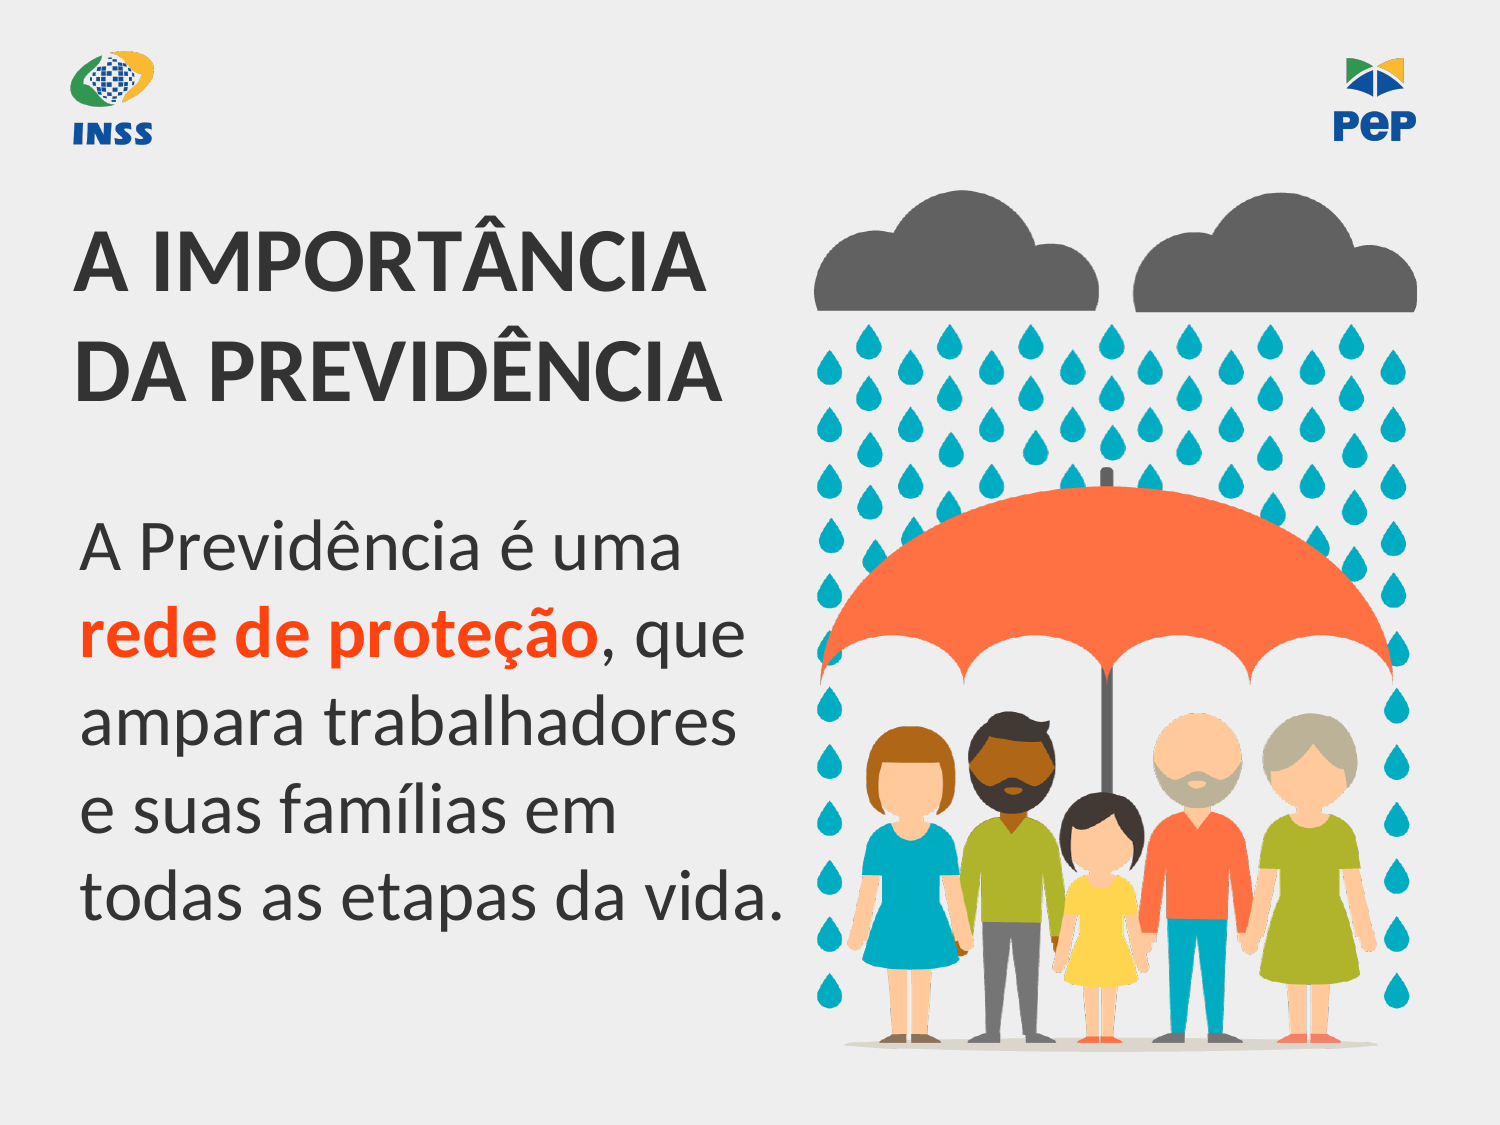

# A IMPORTÂNCIA DA PREVIDÊNCIA
A Previdência é uma rede de proteção, que ampara trabalhadores e suas famílias em todas as etapas da vida.